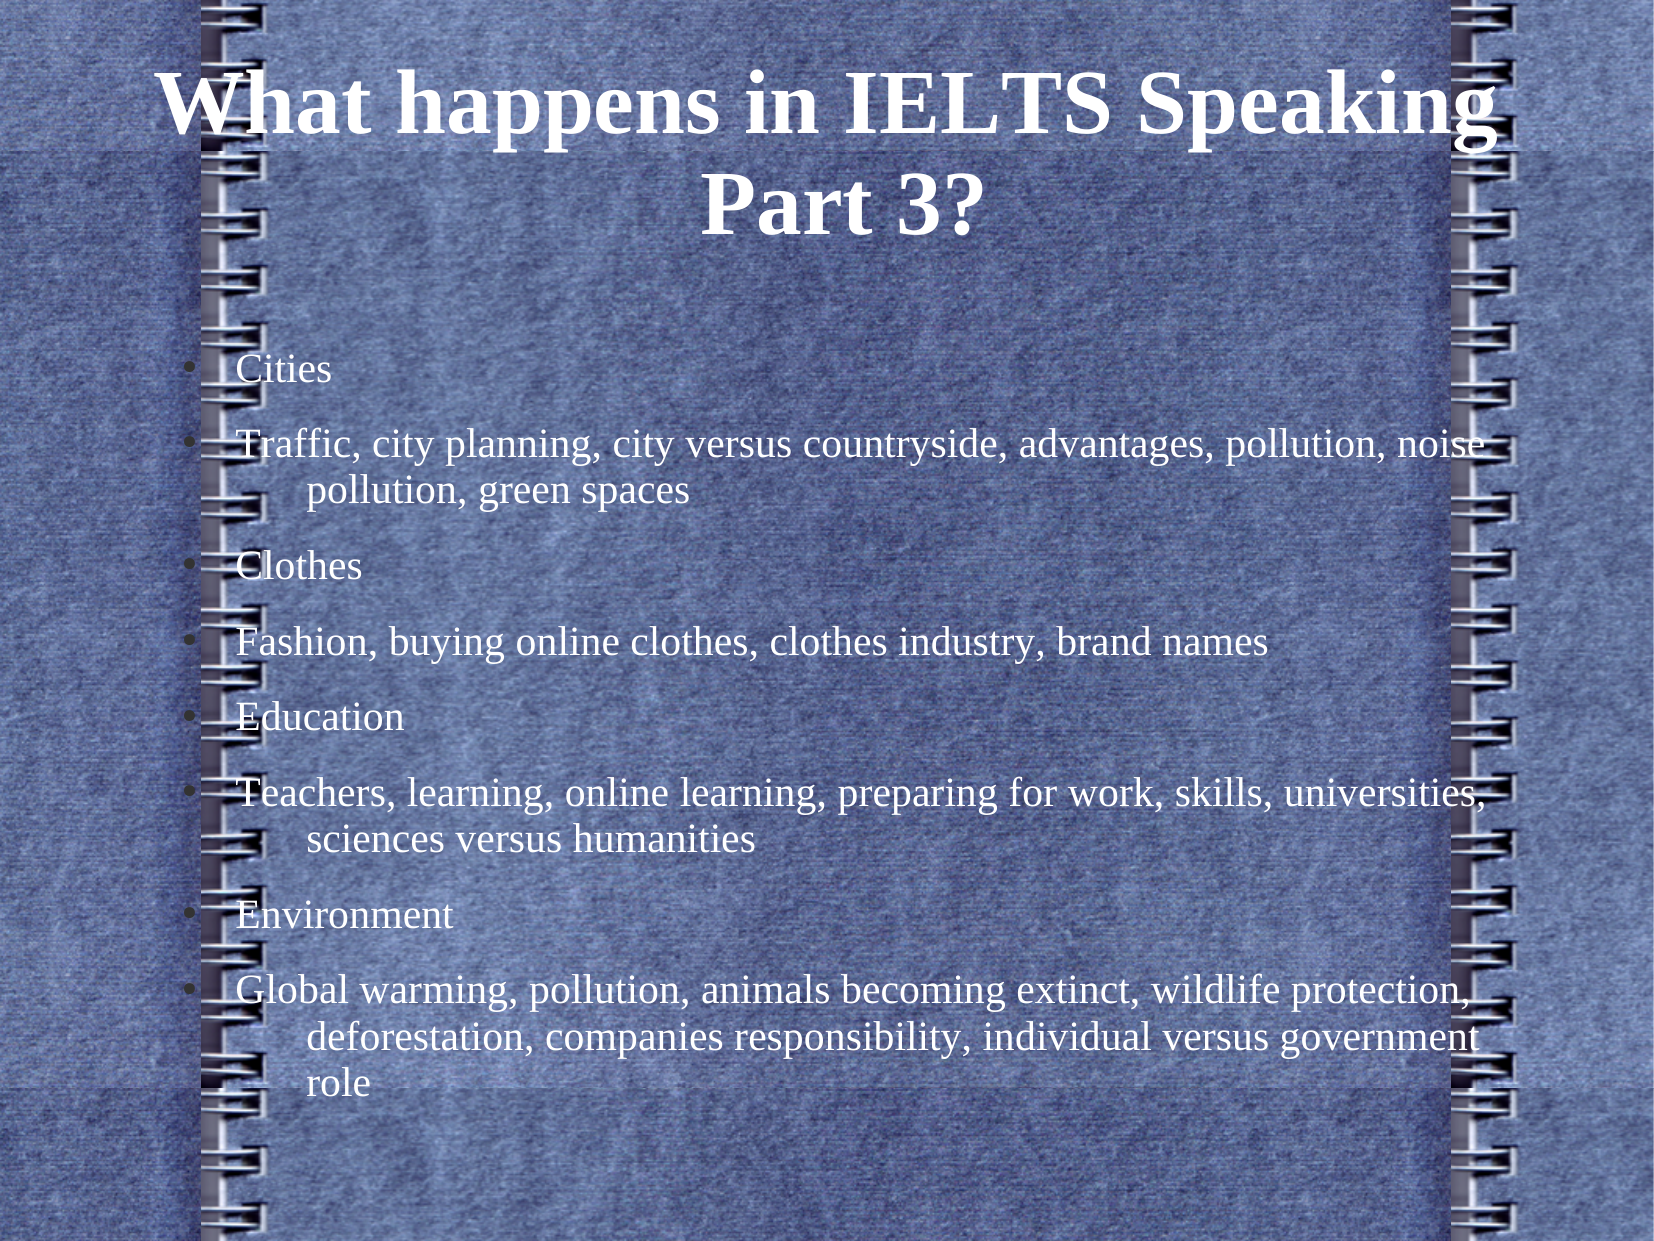

# What happens in IELTS Speaking Part 3?
Cities
Traffic, city planning, city versus countryside, advantages, pollution, noise pollution, green spaces
Clothes
Fashion, buying online clothes, clothes industry, brand names
Education
Teachers, learning, online learning, preparing for work, skills, universities, sciences versus humanities
Environment
Global warming, pollution, animals becoming extinct, wildlife protection, deforestation, companies responsibility, individual versus government role